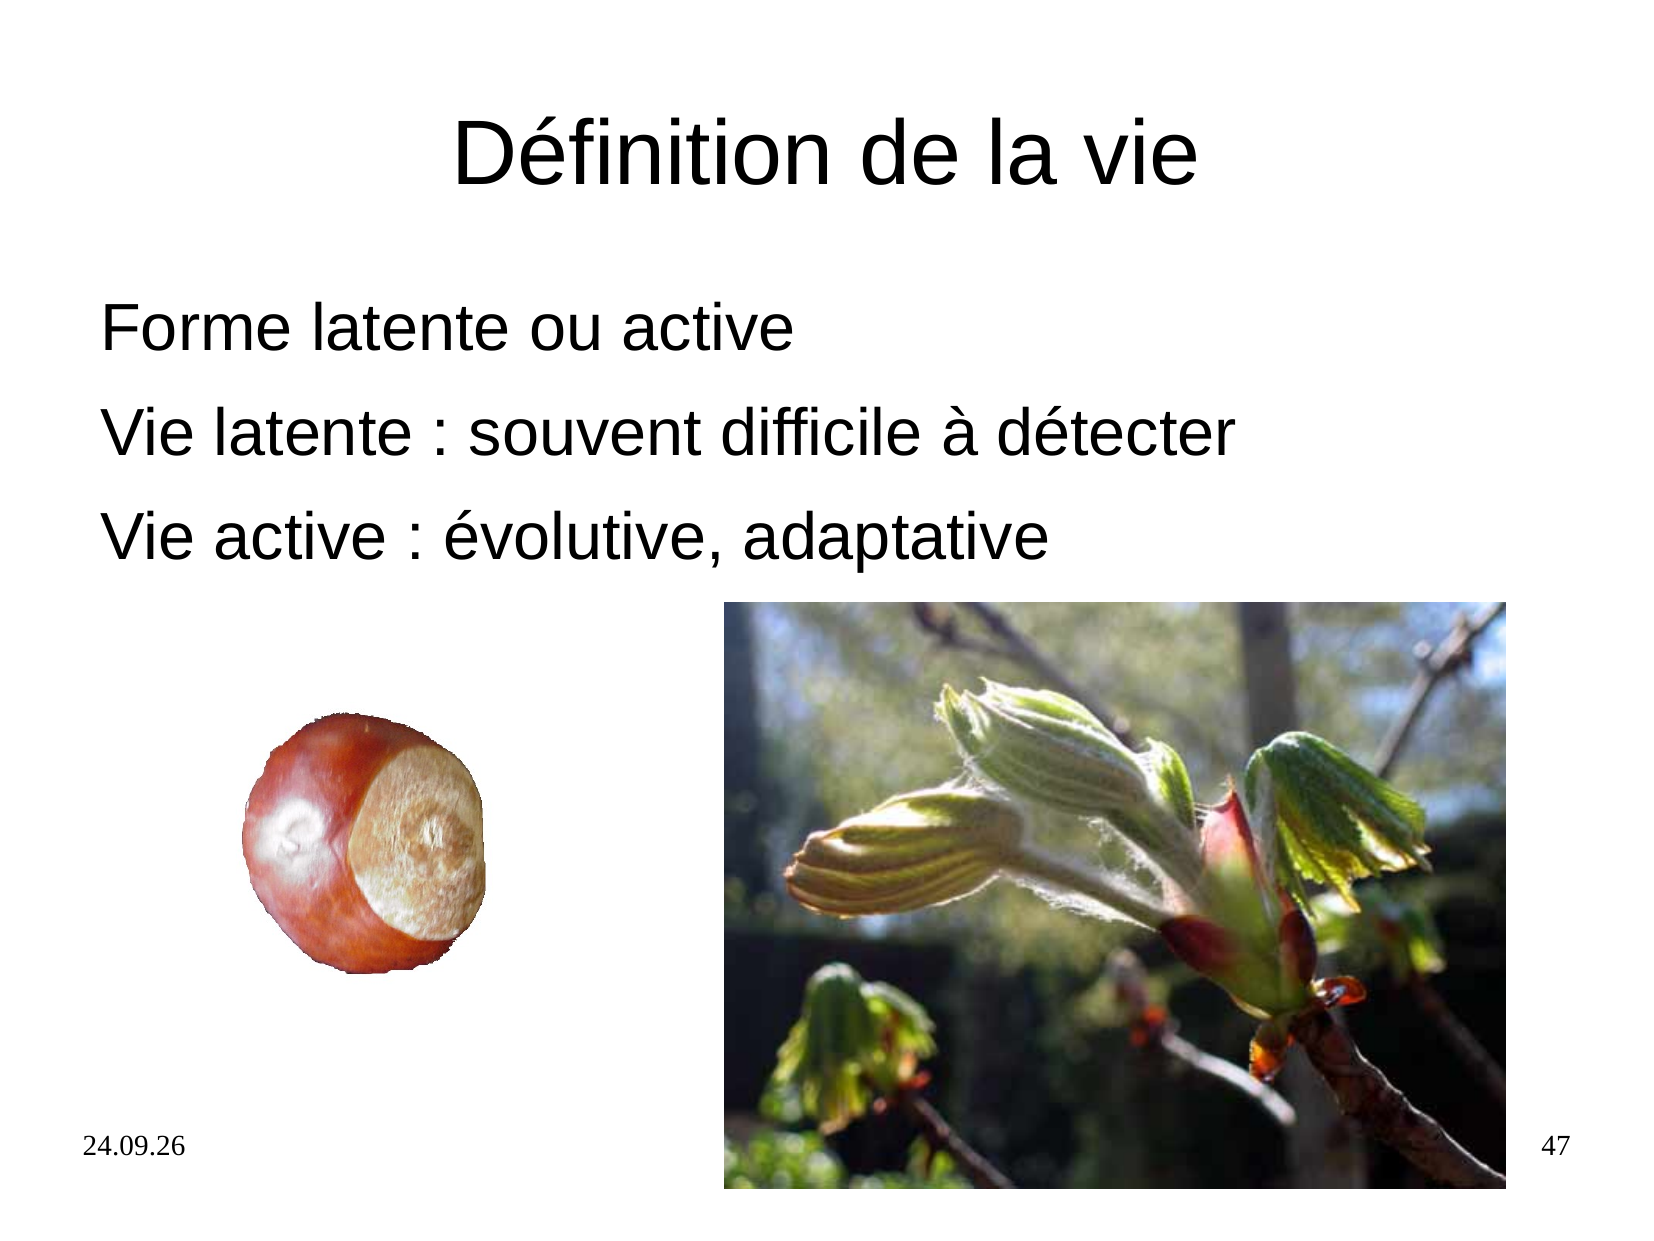

# Définition de la vie
Forme latente ou active
Vie latente : souvent difficile à détecter
Vie active : évolutive, adaptative
J.-C. Martin
47